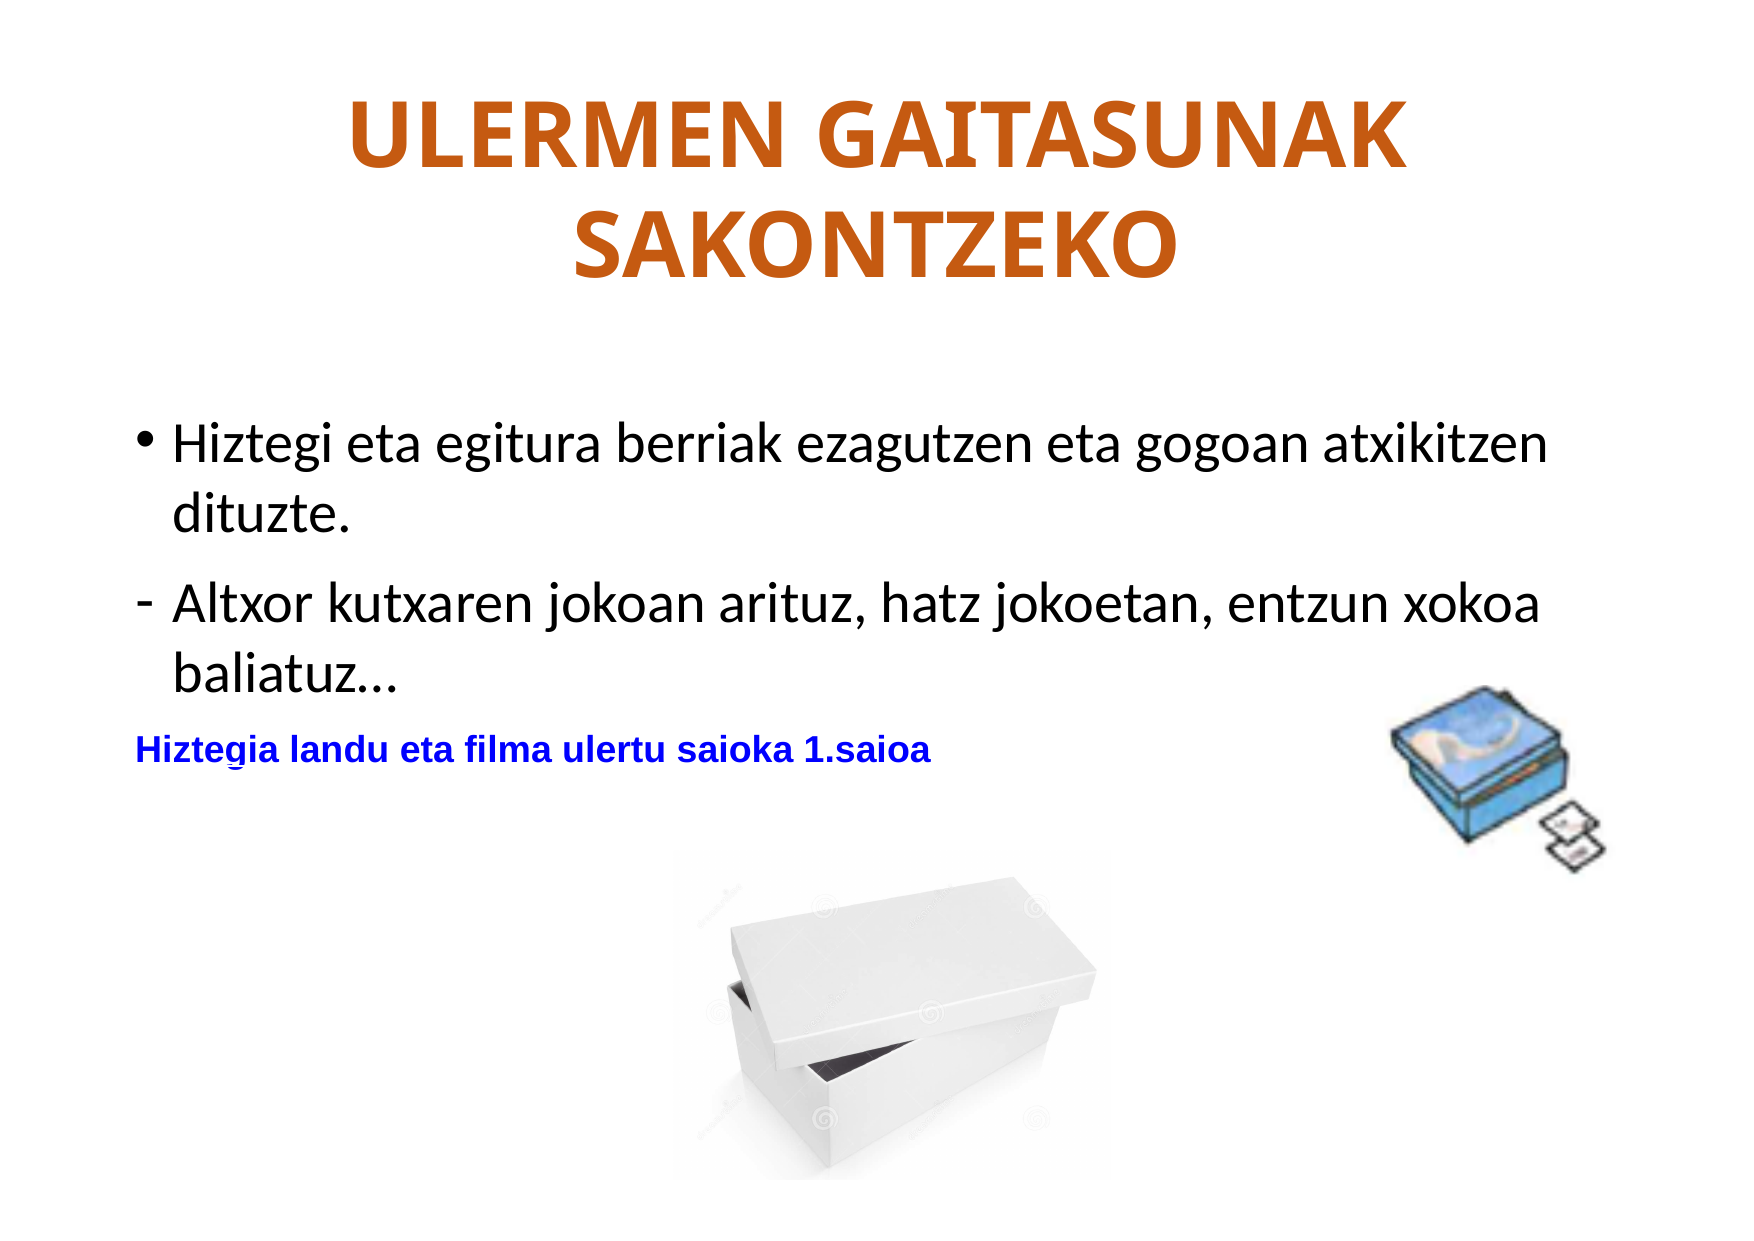

ULERMEN GAITASUNAK SAKONTZEKO
Hiztegi eta egitura berriak ezagutzen eta gogoan atxikitzen dituzte.
Altxor kutxaren jokoan arituz, hatz jokoetan, entzun xokoa baliatuz…
Hiztegia landu eta filma ulertu saioka 1.saioa